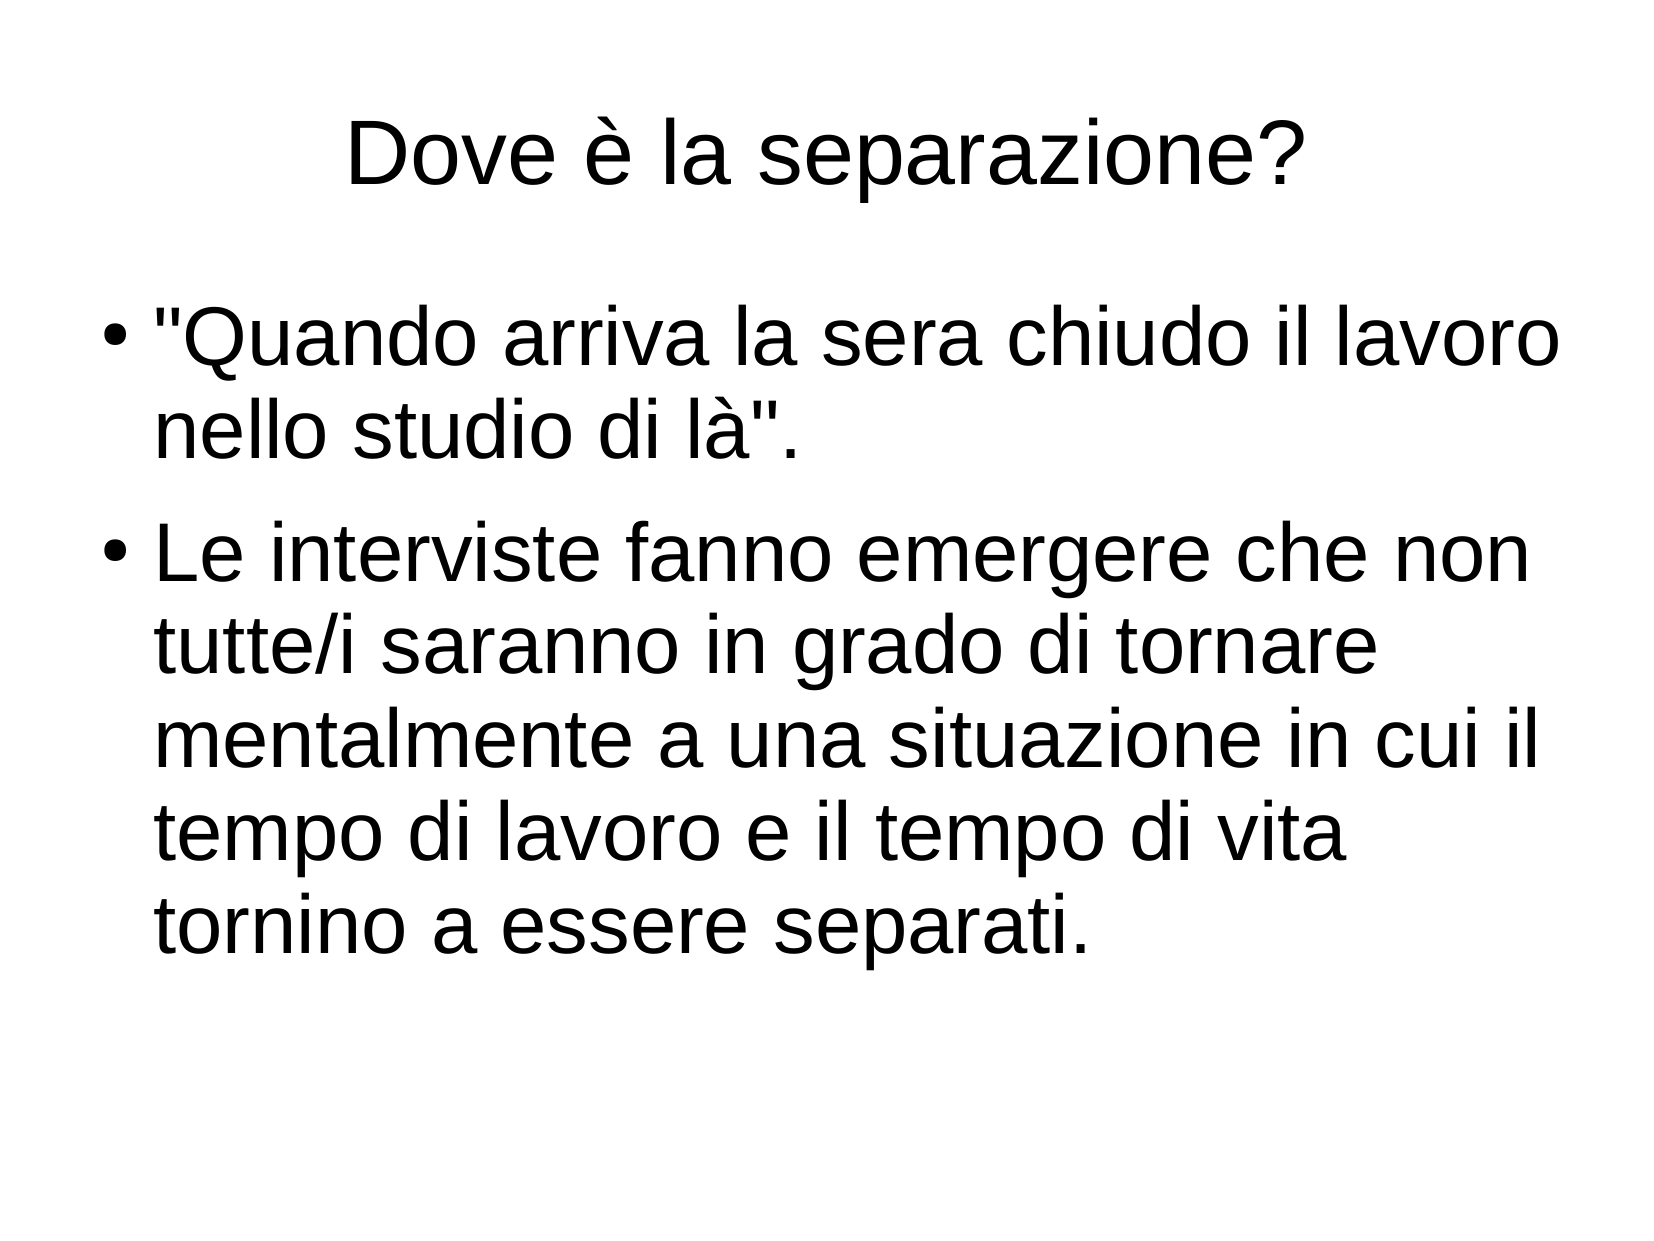

# Dove è la separazione?
"Quando arriva la sera chiudo il lavoro nello studio di là".
Le interviste fanno emergere che non tutte/i saranno in grado di tornare mentalmente a una situazione in cui il tempo di lavoro e il tempo di vita tornino a essere separati.